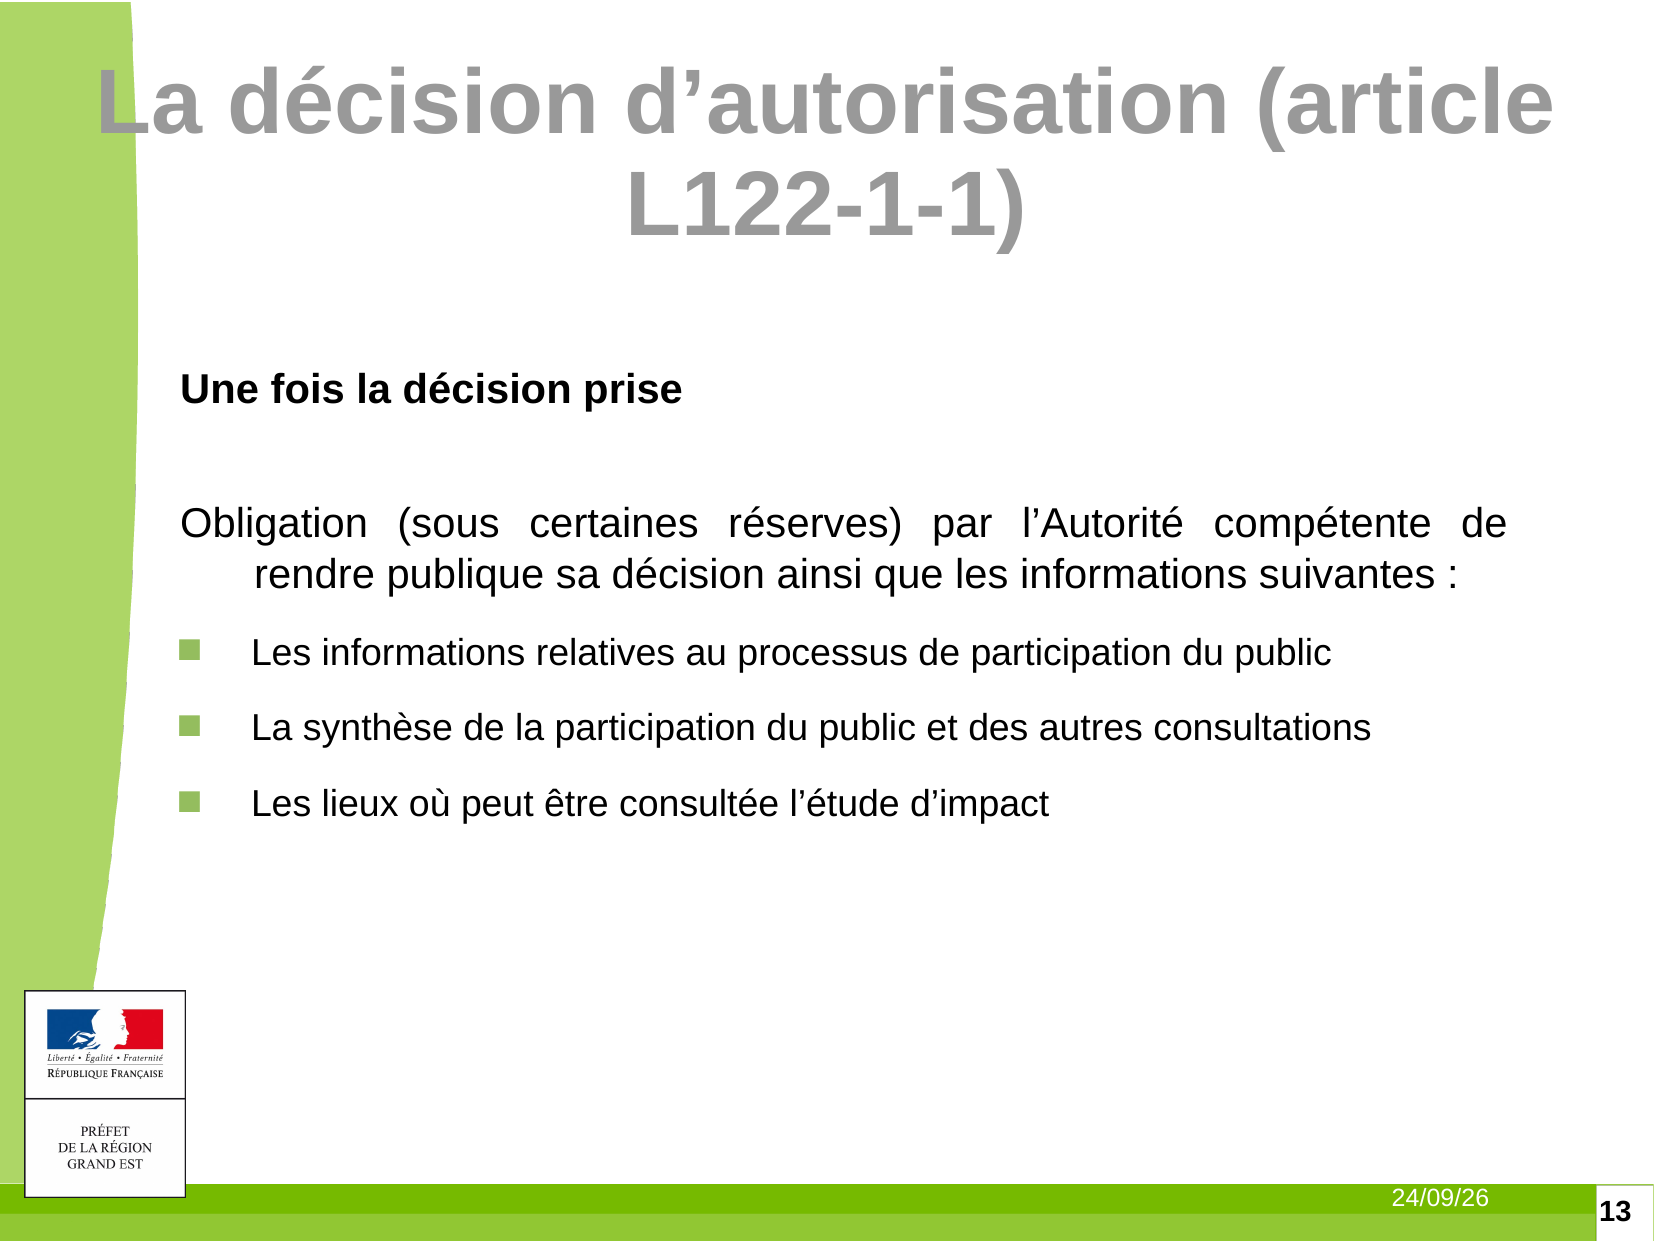

# La décision d’autorisation (article L122-1-1)
Une fois la décision prise
Obligation (sous certaines réserves) par l’Autorité compétente de rendre publique sa décision ainsi que les informations suivantes :
Les informations relatives au processus de participation du public
La synthèse de la participation du public et des autres consultations
Les lieux où peut être consultée l’étude d’impact
13